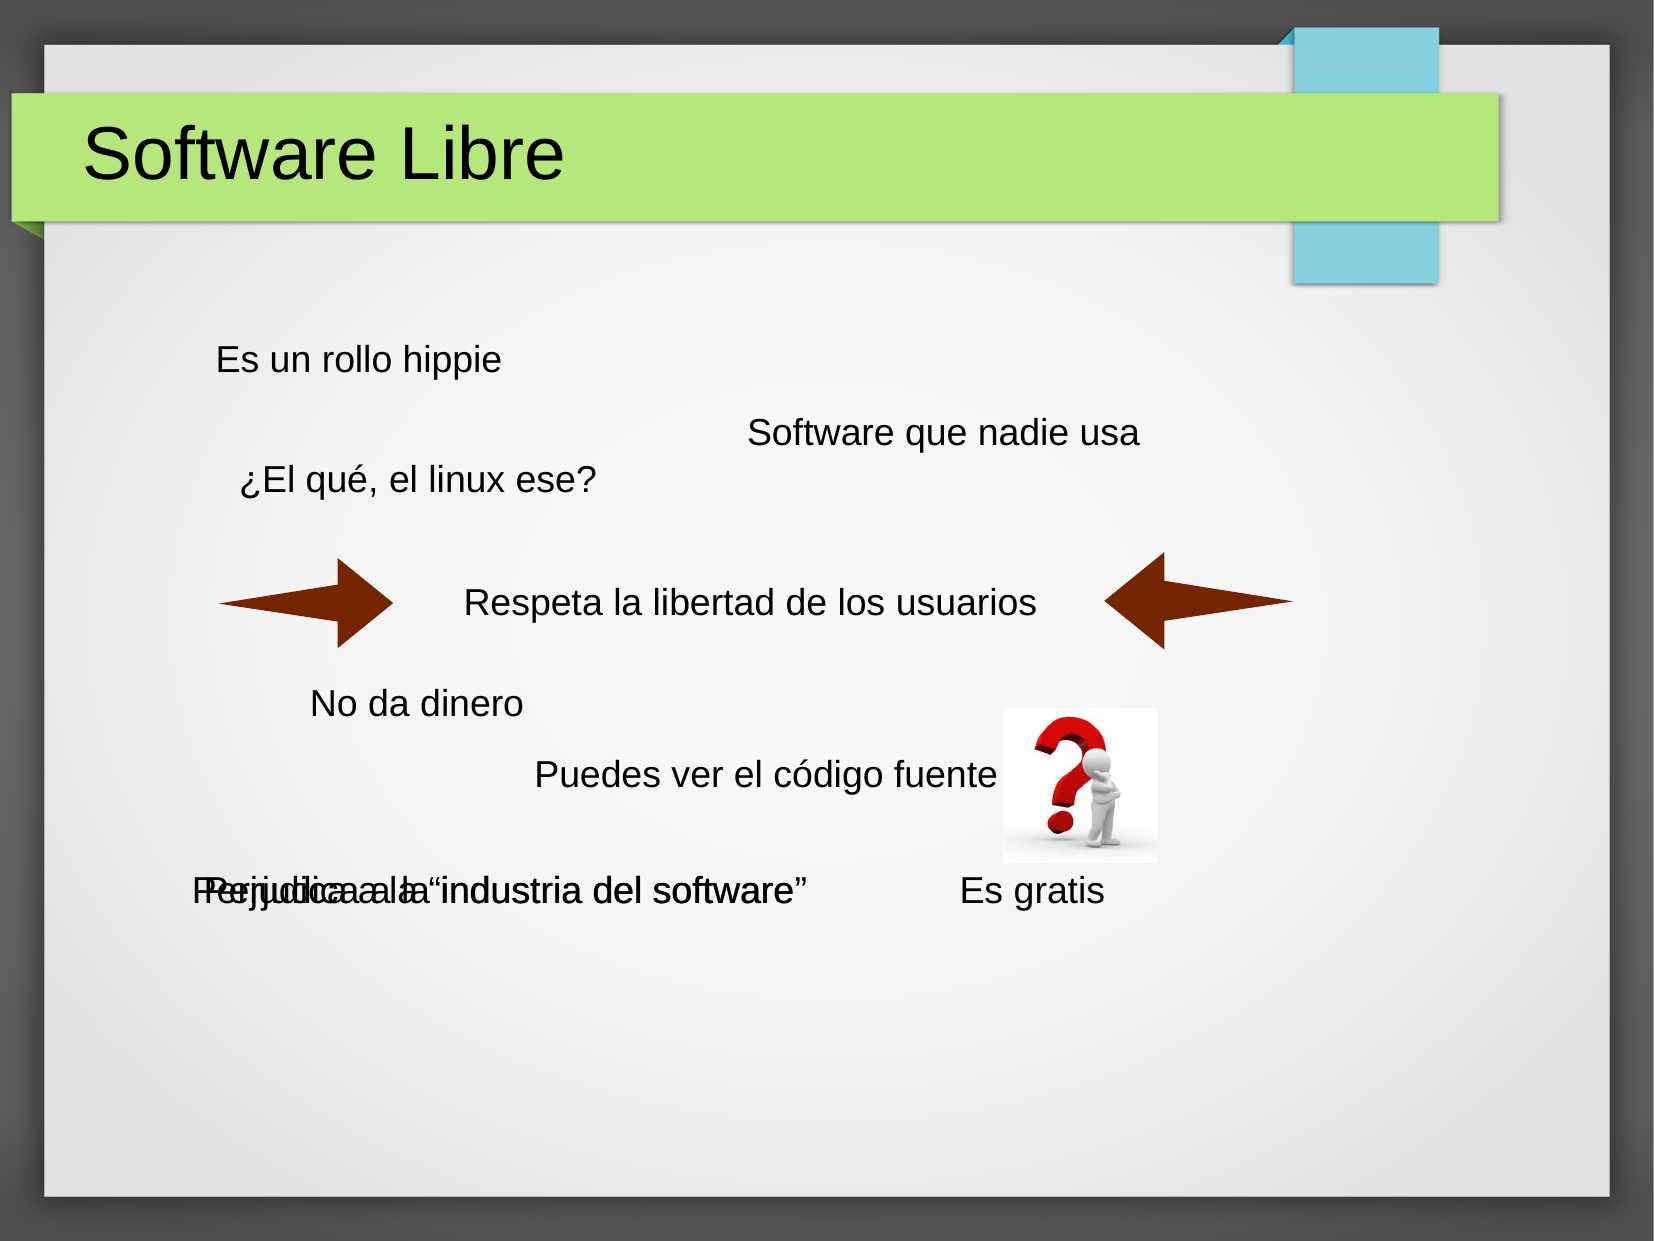

# Software Libre
Es un rollo hippie
Software que nadie usa
¿El qué, el linux ese?
Respeta la libertad de los usuarios
No da dinero
Puedes ver el código fuente
Perjudica a la “industria del software”
Perjudica a la industria del software
Es gratis